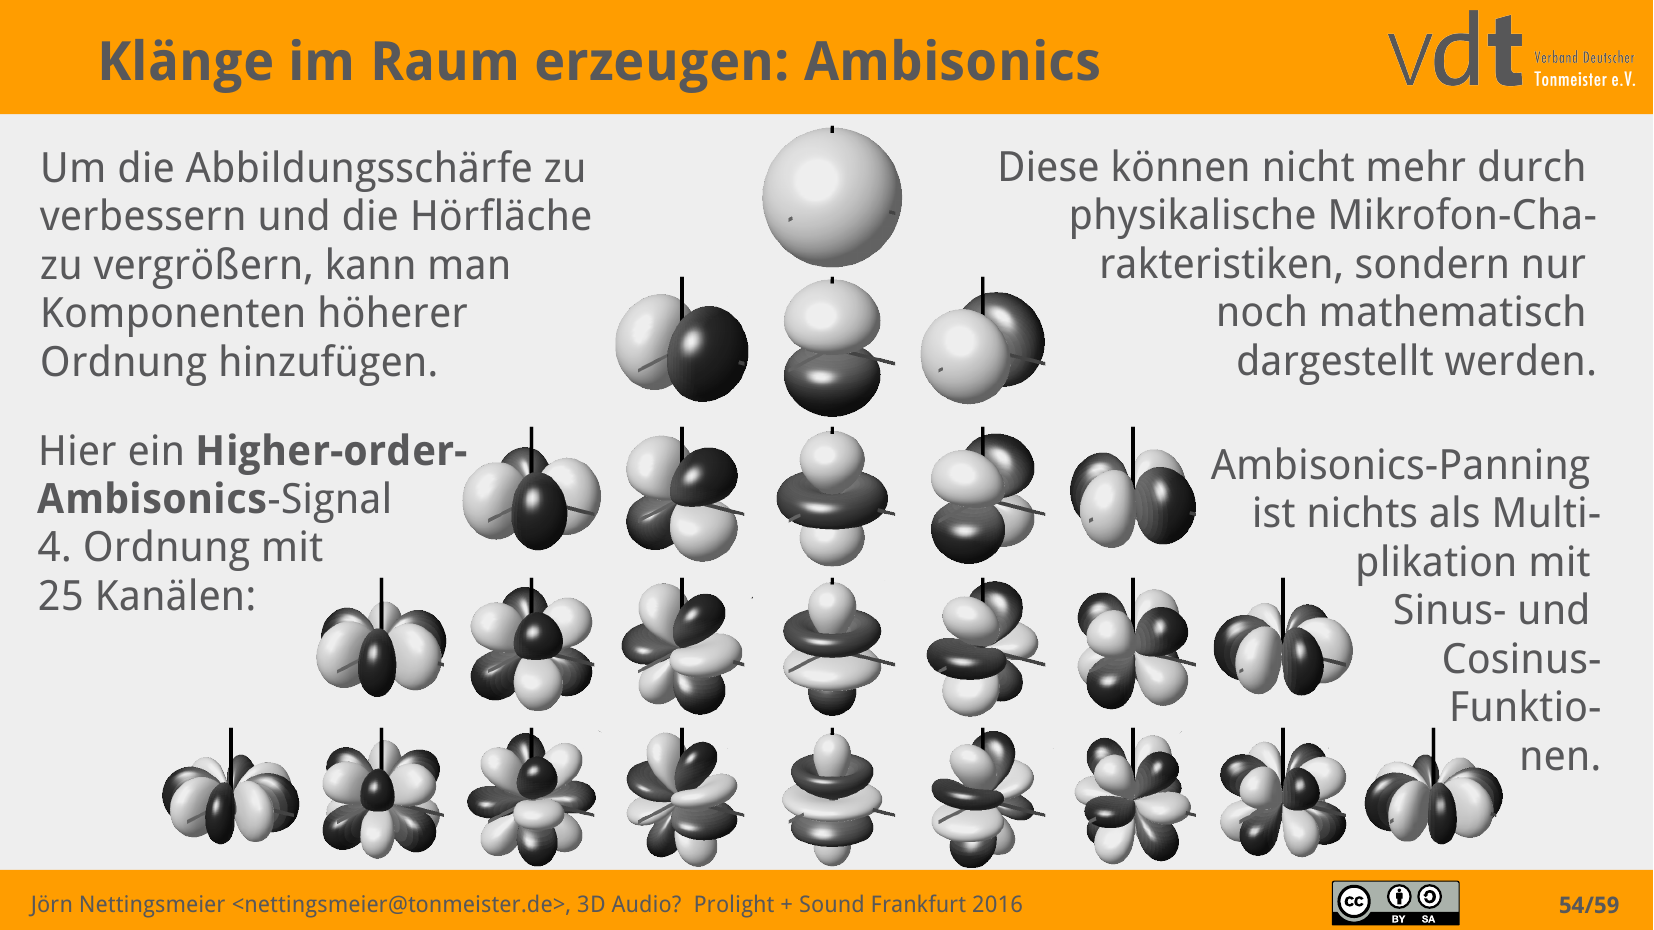

# Klänge im Raum erzeugen: Ambisonics
Diese können nicht mehr durch
 physikalische Mikrofon-Cha-
rakteristiken, sondern nur
noch mathematisch
dargestellt werden.
Um die Abbildungsschärfe zu verbessern und die Hörfläche zu vergrößern, kann man Komponenten höherer Ordnung hinzufügen.
Hier ein Higher-order-
Ambisonics-Signal
4. Ordnung mit
25 Kanälen:
Ambisonics-Panning
ist nichts als Multi-
plikation mit
Sinus- und
Cosinus-
Funktio-
nen.